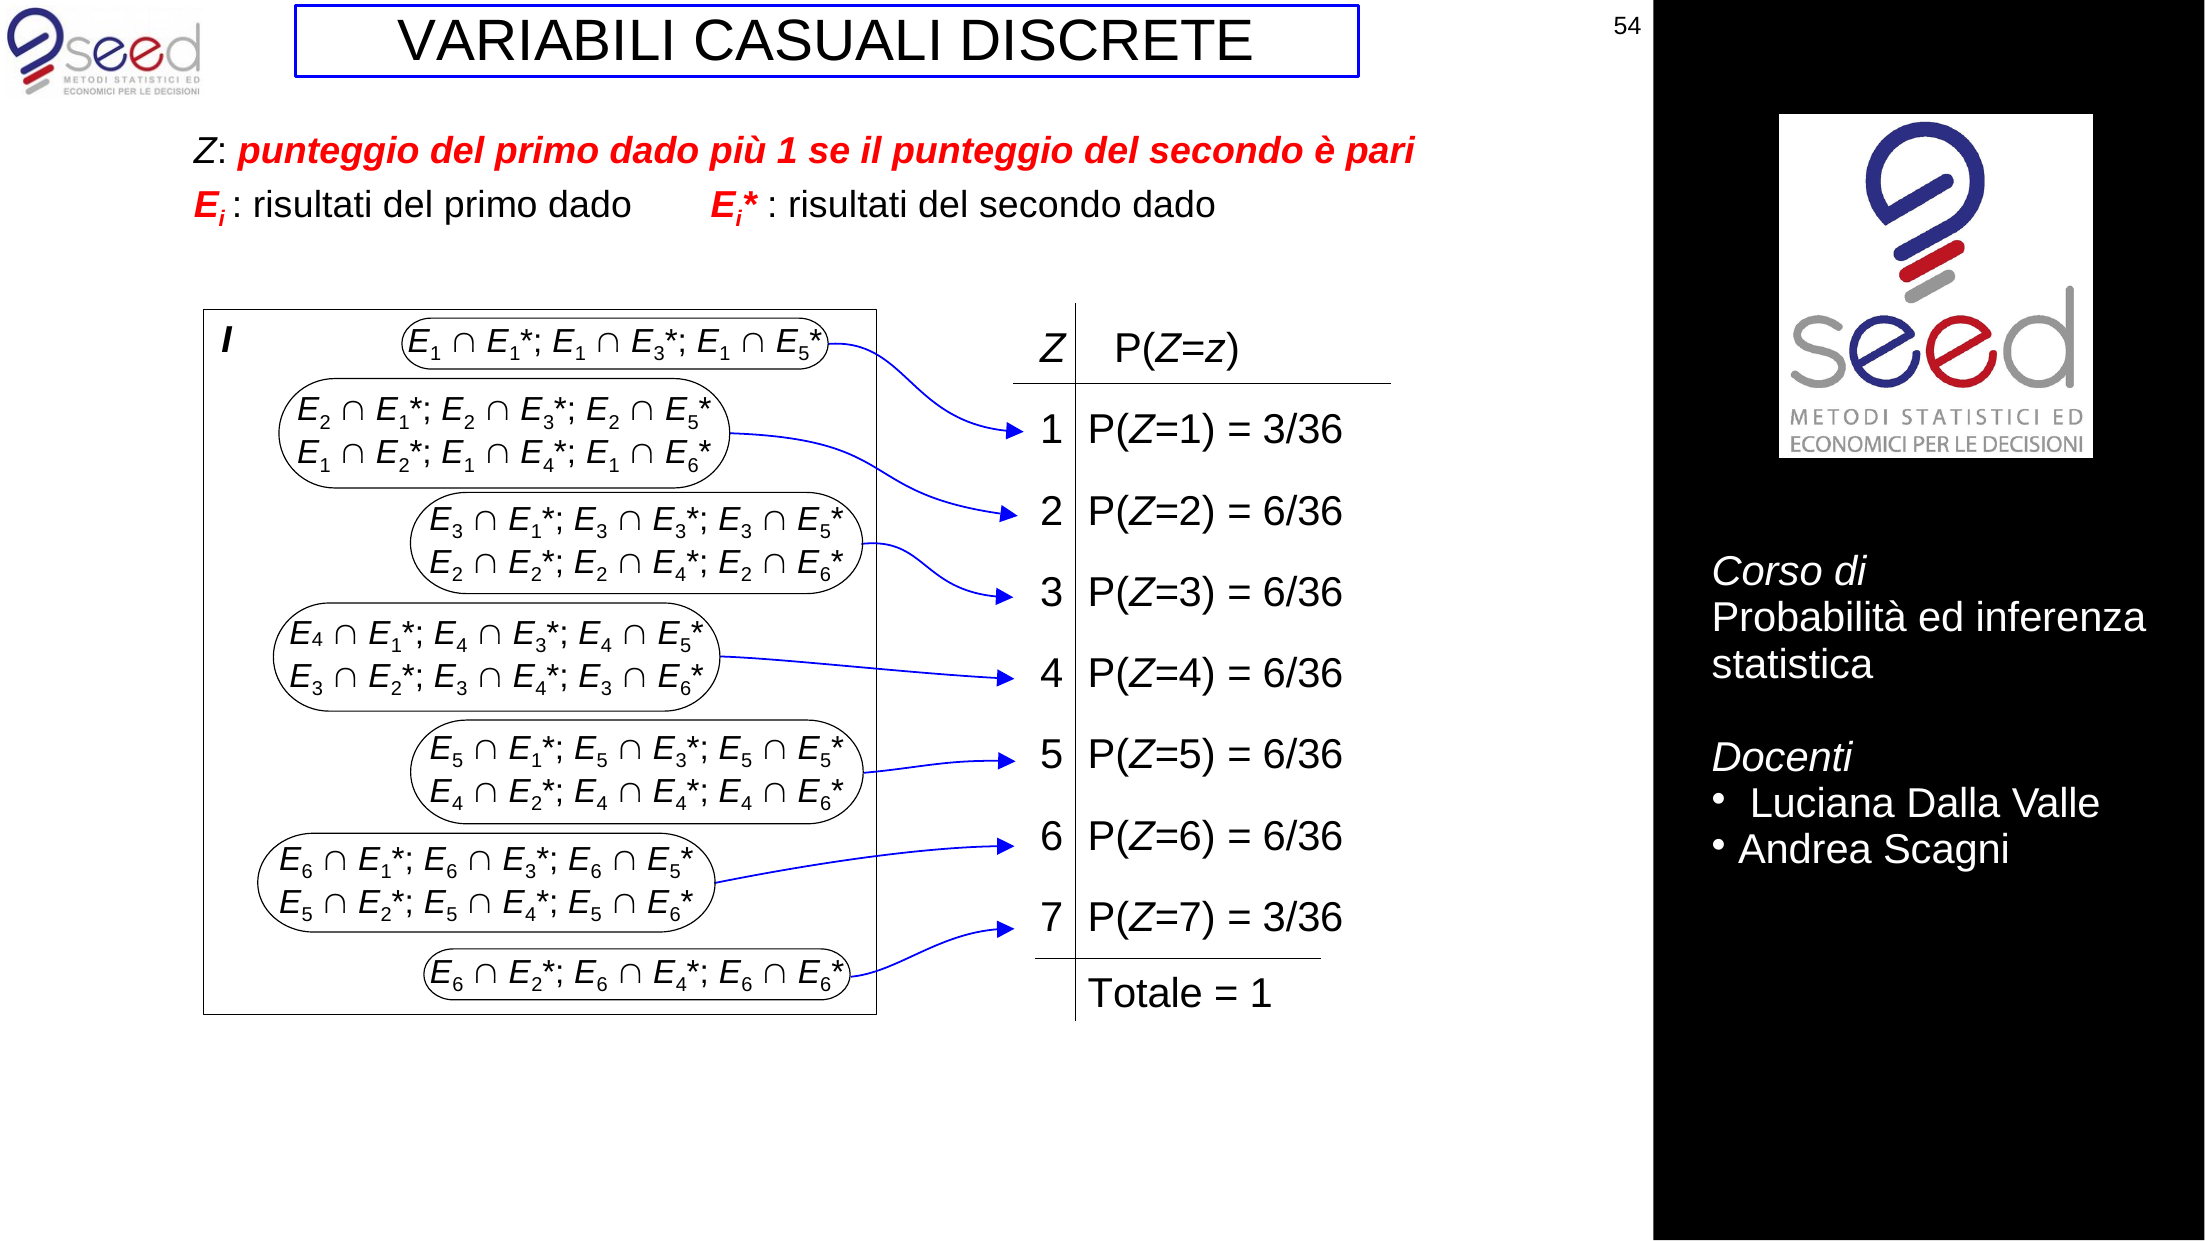

VARIABILI CASUALI DISCRETE
Z: punteggio del primo dado più 1 se il punteggio del secondo è pari
Ei : risultati del primo dado		Ei* : risultati del secondo dado
I
E1 ∩ E1*; E1 ∩ E3*; E1 ∩ E5*
Z		P(Z=z)
1	P(Z=1) = 3/36
2	P(Z=2) = 6/36
3	P(Z=3) = 6/36
4	P(Z=4) = 6/36
5	P(Z=5) = 6/36
6	P(Z=6) = 6/36
7	P(Z=7) = 3/36
	Totale = 1
E2 ∩ E1*; E2 ∩ E3*; E2 ∩ E5*
E1 ∩ E2*; E1 ∩ E4*; E1 ∩ E6*
E3 ∩ E1*; E3 ∩ E3*; E3 ∩ E5*
E2 ∩ E2*; E2 ∩ E4*; E2 ∩ E6*
E4 ∩ E1*; E4 ∩ E3*; E4 ∩ E5*
E3 ∩ E2*; E3 ∩ E4*; E3 ∩ E6*
E5 ∩ E1*; E5 ∩ E3*; E5 ∩ E5*
E4 ∩ E2*; E4 ∩ E4*; E4 ∩ E6*
E6 ∩ E1*; E6 ∩ E3*; E6 ∩ E5*
E5 ∩ E2*; E5 ∩ E4*; E5 ∩ E6*
E6 ∩ E2*; E6 ∩ E4*; E6 ∩ E6*